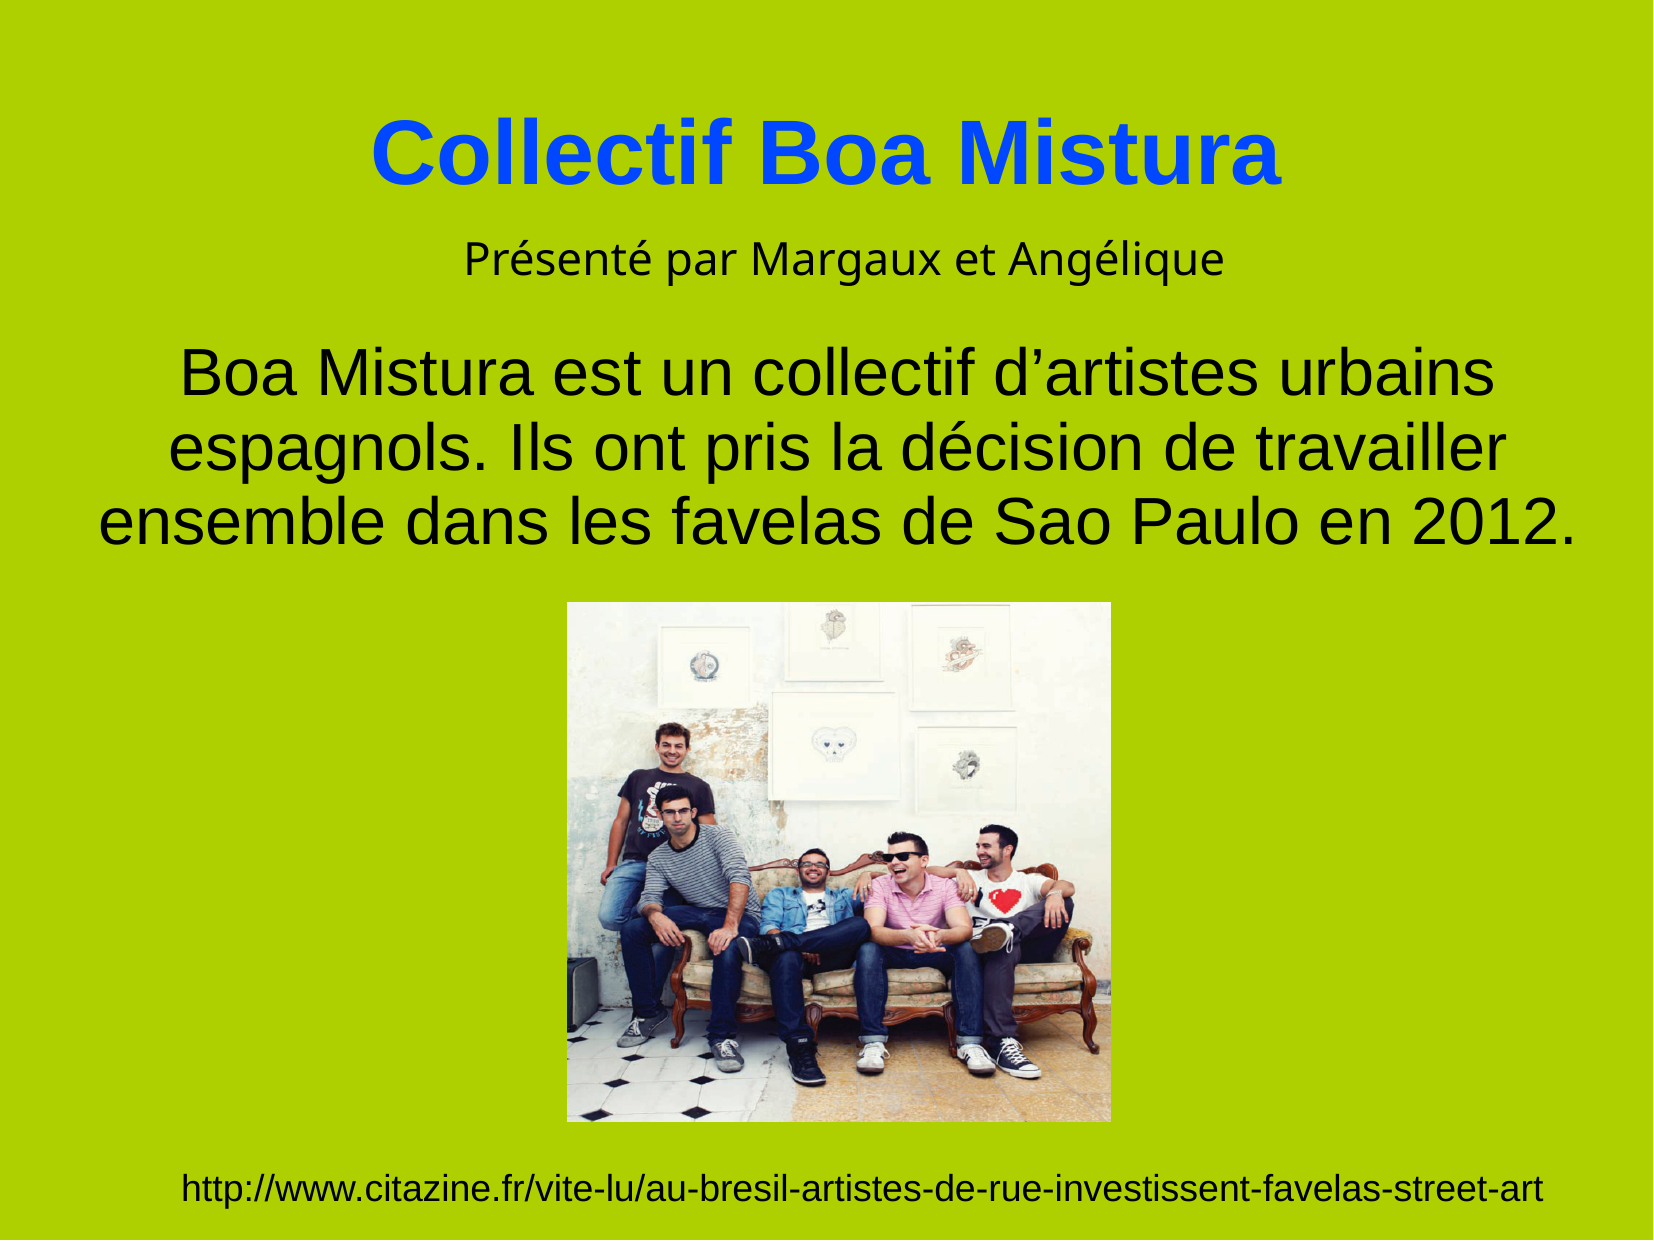

# Collectif Boa Mistura
Boa Mistura est un collectif d’artistes urbains espagnols. Ils ont pris la décision de travailler ensemble dans les favelas de Sao Paulo en 2012.
Présenté par Margaux et Angélique
http://www.citazine.fr/vite-lu/au-bresil-artistes-de-rue-investissent-favelas-street-art